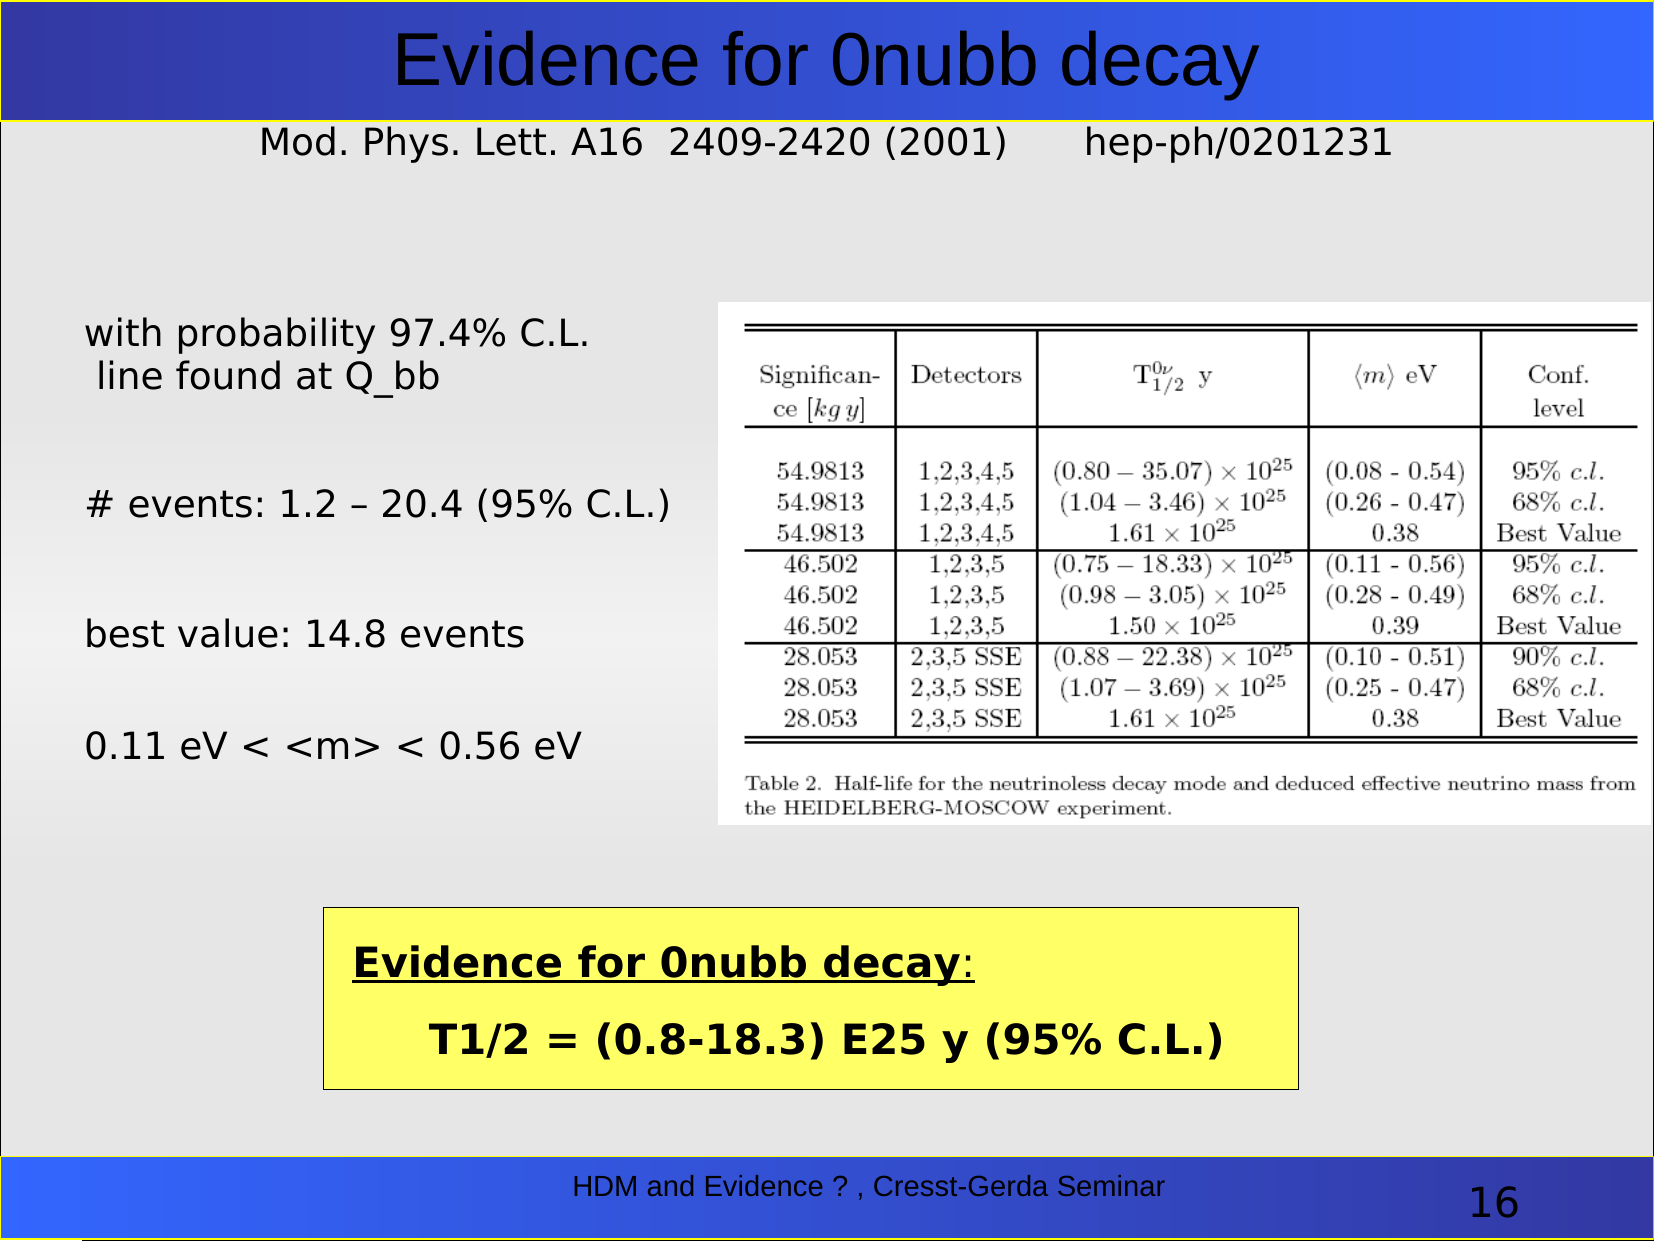

# Evidence for 0nubb decay
Mod. Phys. Lett. A16 2409-2420 (2001)		hep-ph/0201231
 with probability 97.4% C.L.
 line found at Q_bb
 # events: 1.2 – 20.4 (95% C.L.)
 best value: 14.8 events
 0.11 eV < <m> < 0.56 eV
Evidence for 0nubb decay:
T1/2 = (0.8-18.3) E25 y (95% C.L.)
16